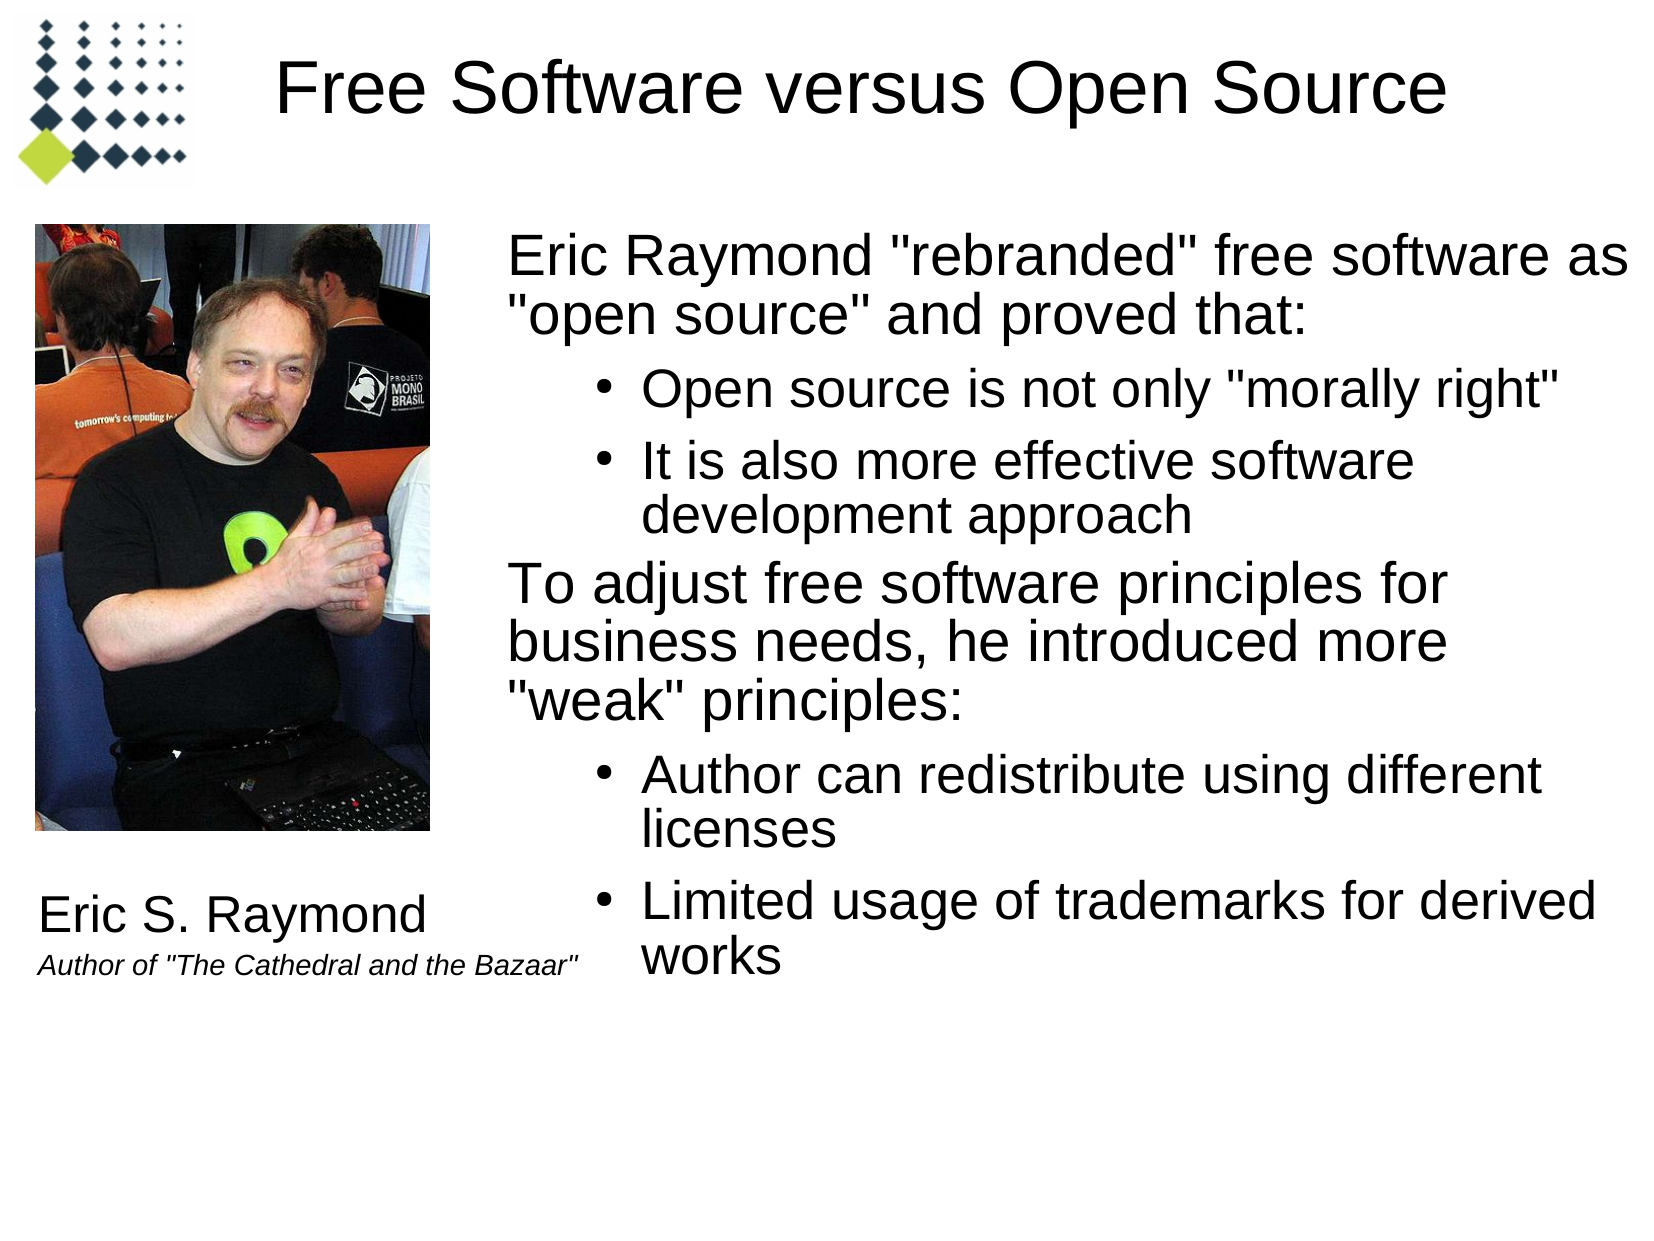

# Free Software versus Open Source
Eric Raymond "rebranded" free software as "open source" and proved that:
Open source is not only "morally right"
It is also more effective software development approach
To adjust free software principles for business needs, he introduced more "weak" principles:
Author can redistribute using different licenses
Limited usage of trademarks for derived works
Eric S. Raymond
Author of "The Cathedral and the Bazaar"